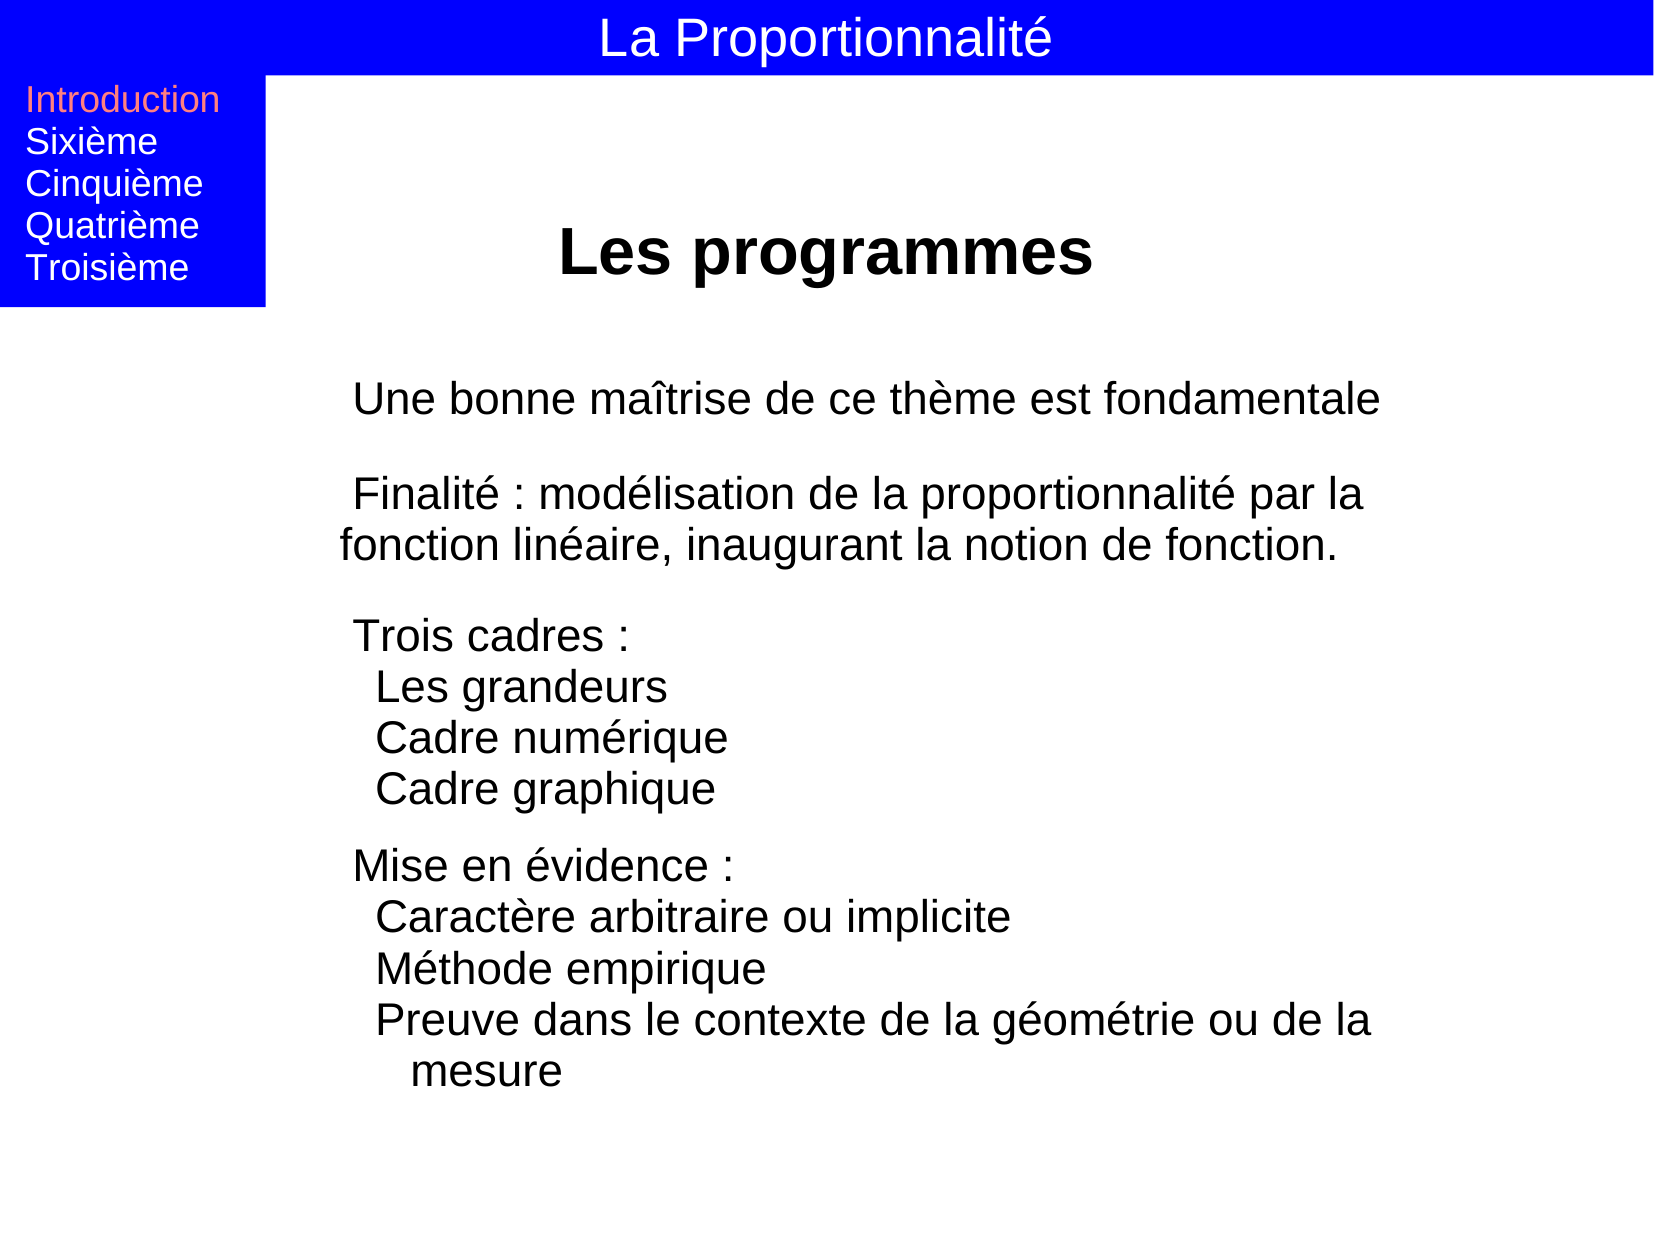

La Proportionnalité
 Introduction
 Sixième
 Cinquième
 Quatrième
 Troisième
Les programmes
 Une bonne maîtrise de ce thème est fondamentale
 Finalité : modélisation de la proportionnalité par la fonction linéaire, inaugurant la notion de fonction.
 Trois cadres :
Les grandeurs
Cadre numérique
Cadre graphique
 Mise en évidence :
Caractère arbitraire ou implicite
Méthode empirique
Preuve dans le contexte de la géométrie ou de la mesure